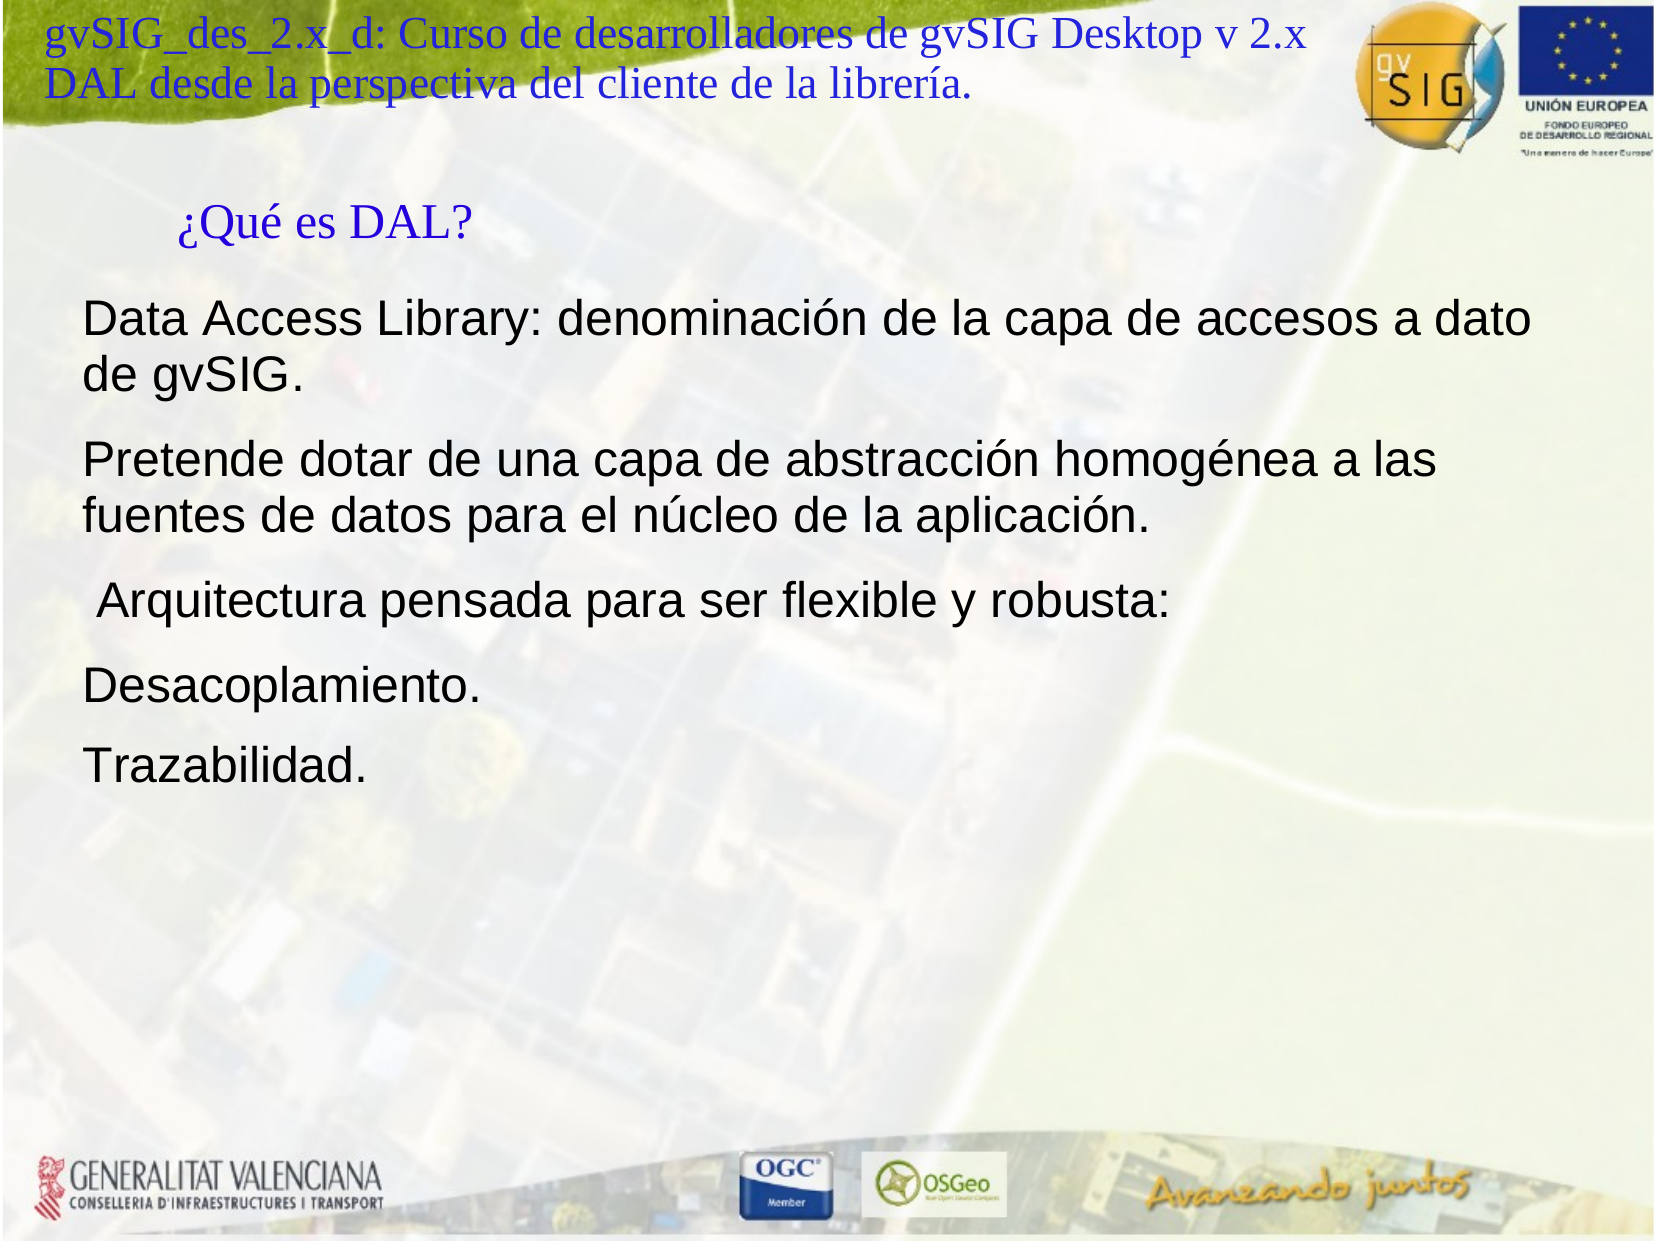

# ¿Qué es DAL?
Data Access Library: denominación de la capa de accesos a dato de gvSIG.
Pretende dotar de una capa de abstracción homogénea a las fuentes de datos para el núcleo de la aplicación.
 Arquitectura pensada para ser flexible y robusta:
Desacoplamiento.
Trazabilidad.